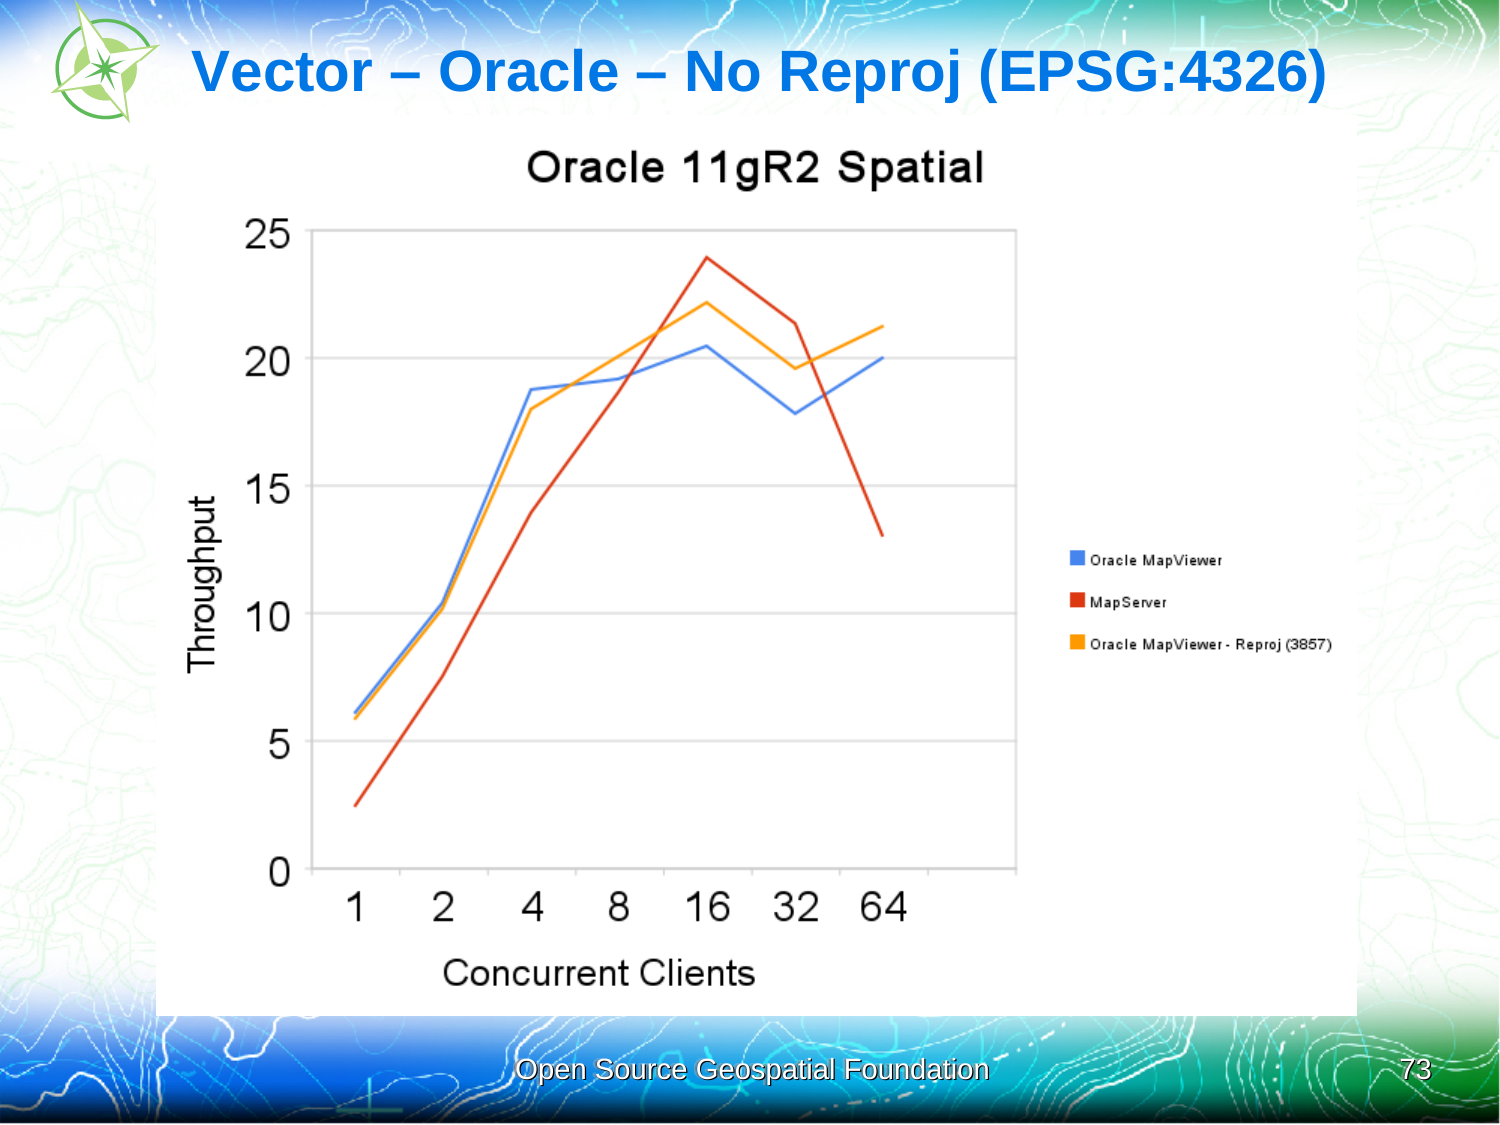

# Vector – Oracle – No Reproj (EPSG:4326)
Open Source Geospatial Foundation
73